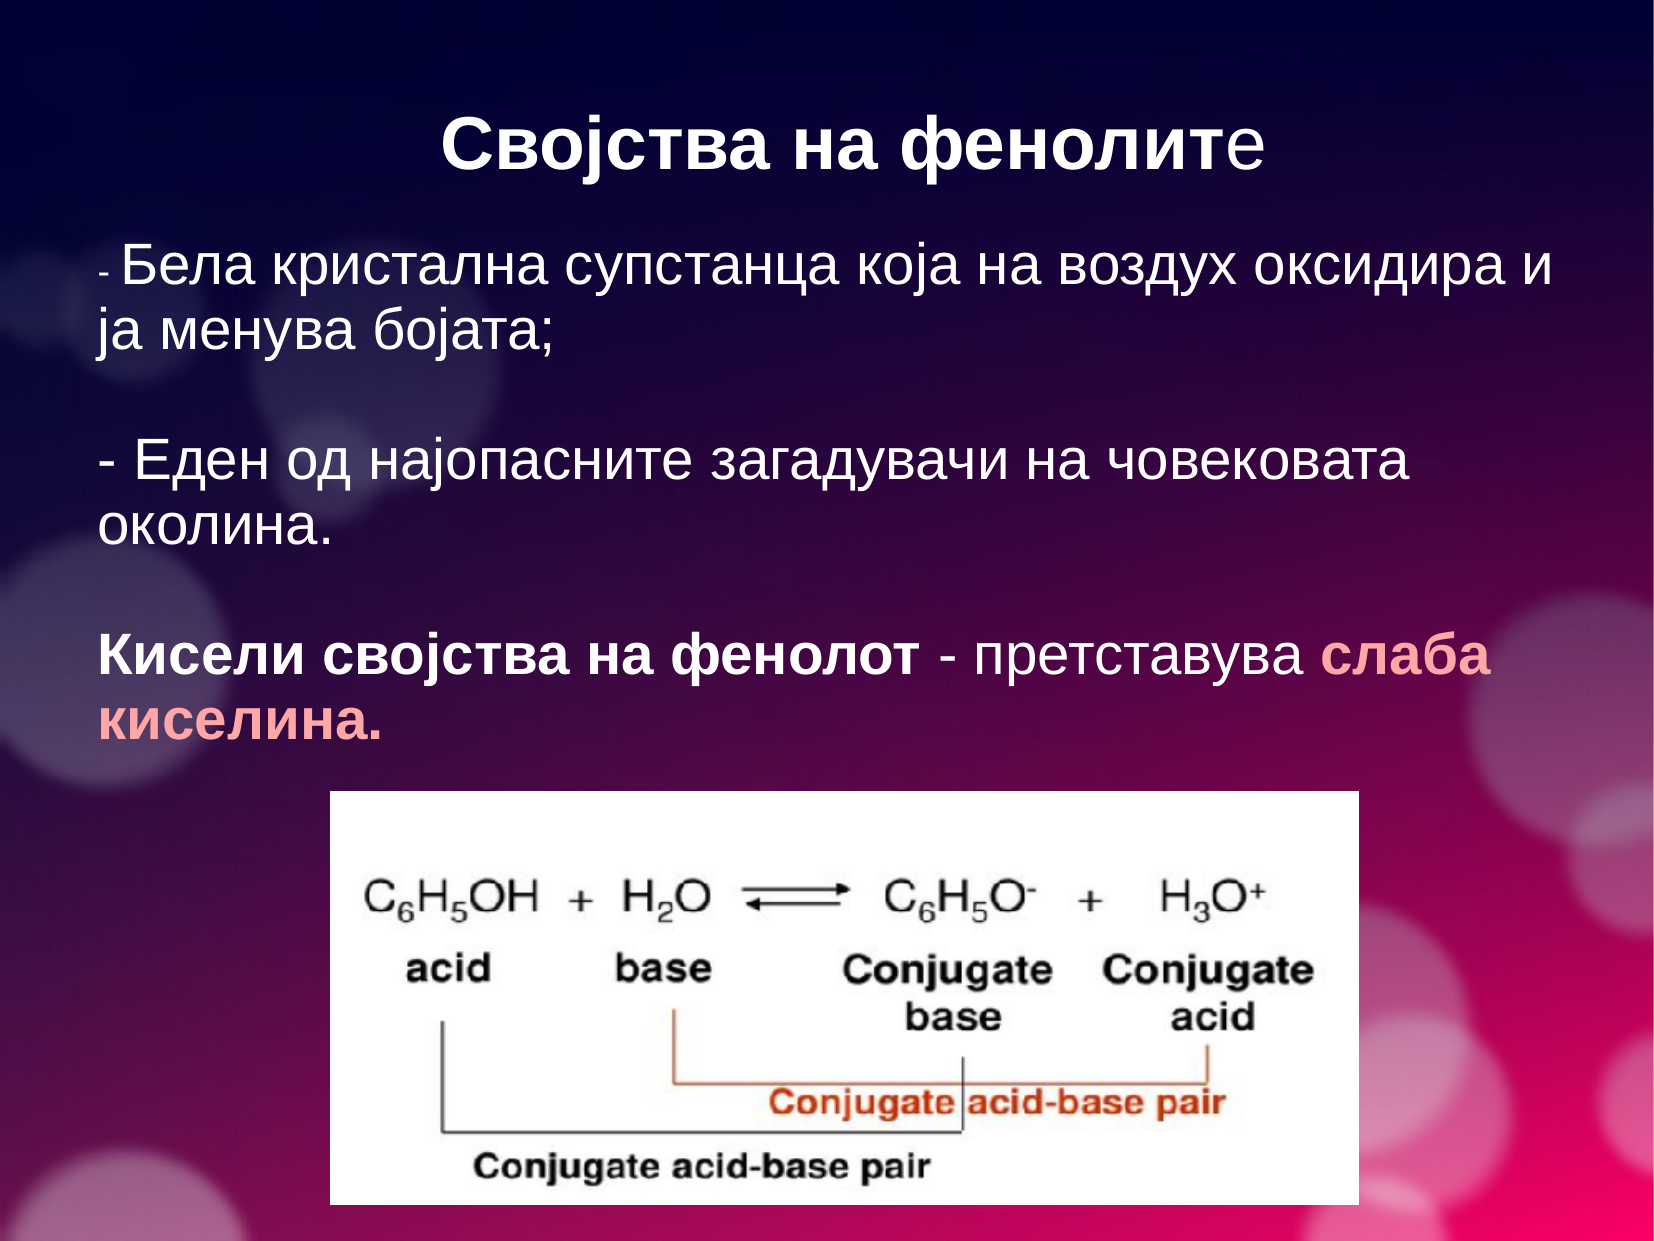

Својства на фенолите
- Бела кристална супстанца која на воздух оксидира и ја менува бојата;
- Еден од најопасните загадувачи на човековата околина.
Кисели својства на фенолот - претставува слаба киселина.